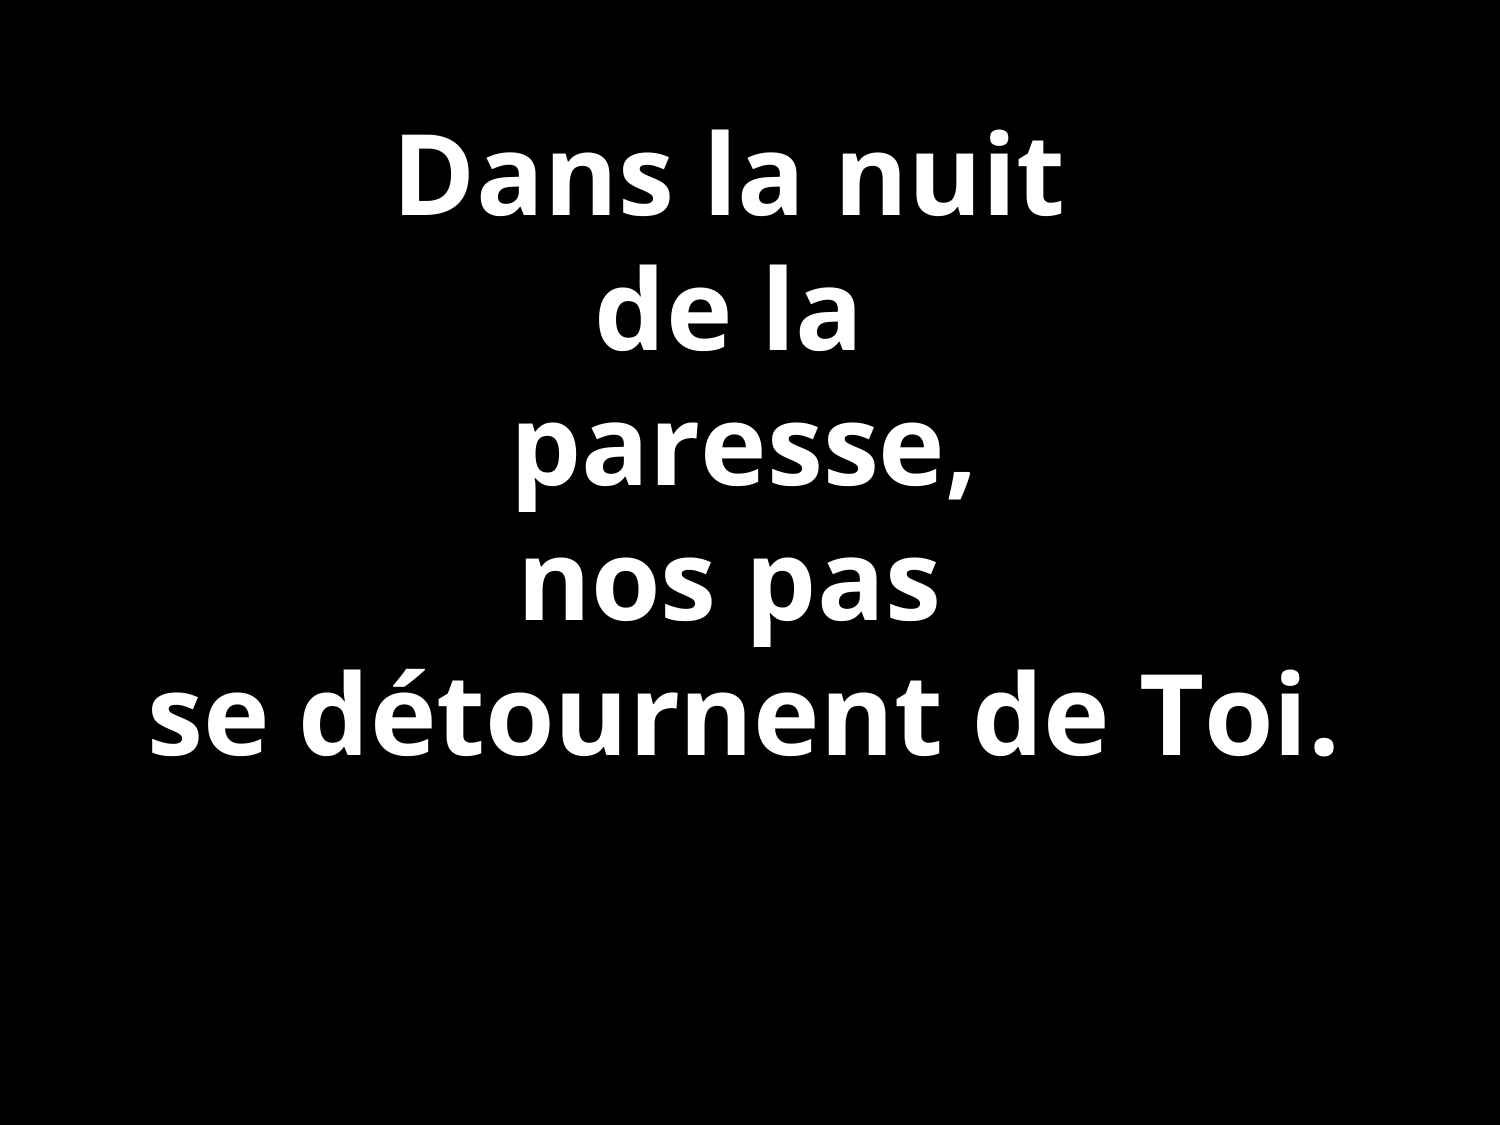

Dans la nuit
de la
paresse,
nos pas
se détournent de Toi.